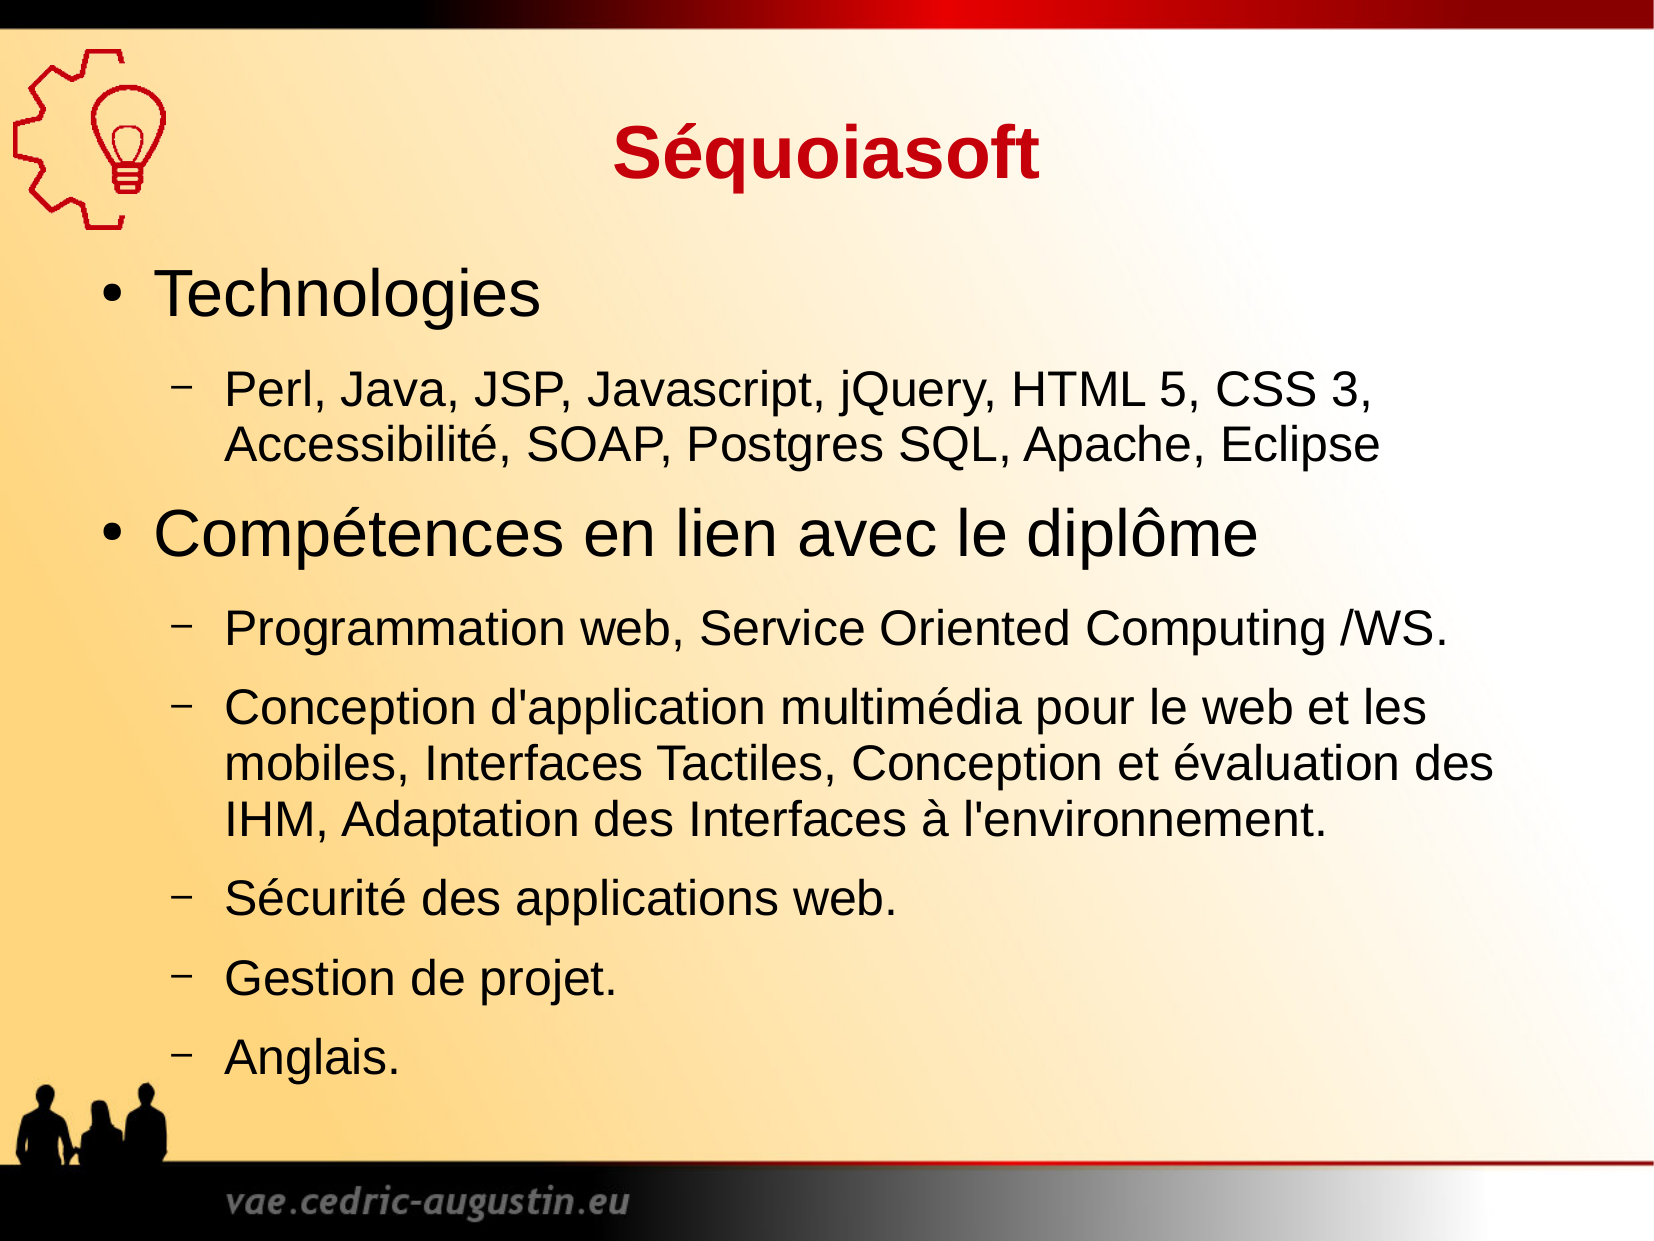

# Séquoiasoft
Technologies
Perl, Java, JSP, Javascript, jQuery, HTML 5, CSS 3, Accessibilité, SOAP, Postgres SQL, Apache, Eclipse
Compétences en lien avec le diplôme
Programmation web, Service Oriented Computing /WS.
Conception d'application multimédia pour le web et les mobiles, Interfaces Tactiles, Conception et évaluation des IHM, Adaptation des Interfaces à l'environnement.
Sécurité des applications web.
Gestion de projet.
Anglais.